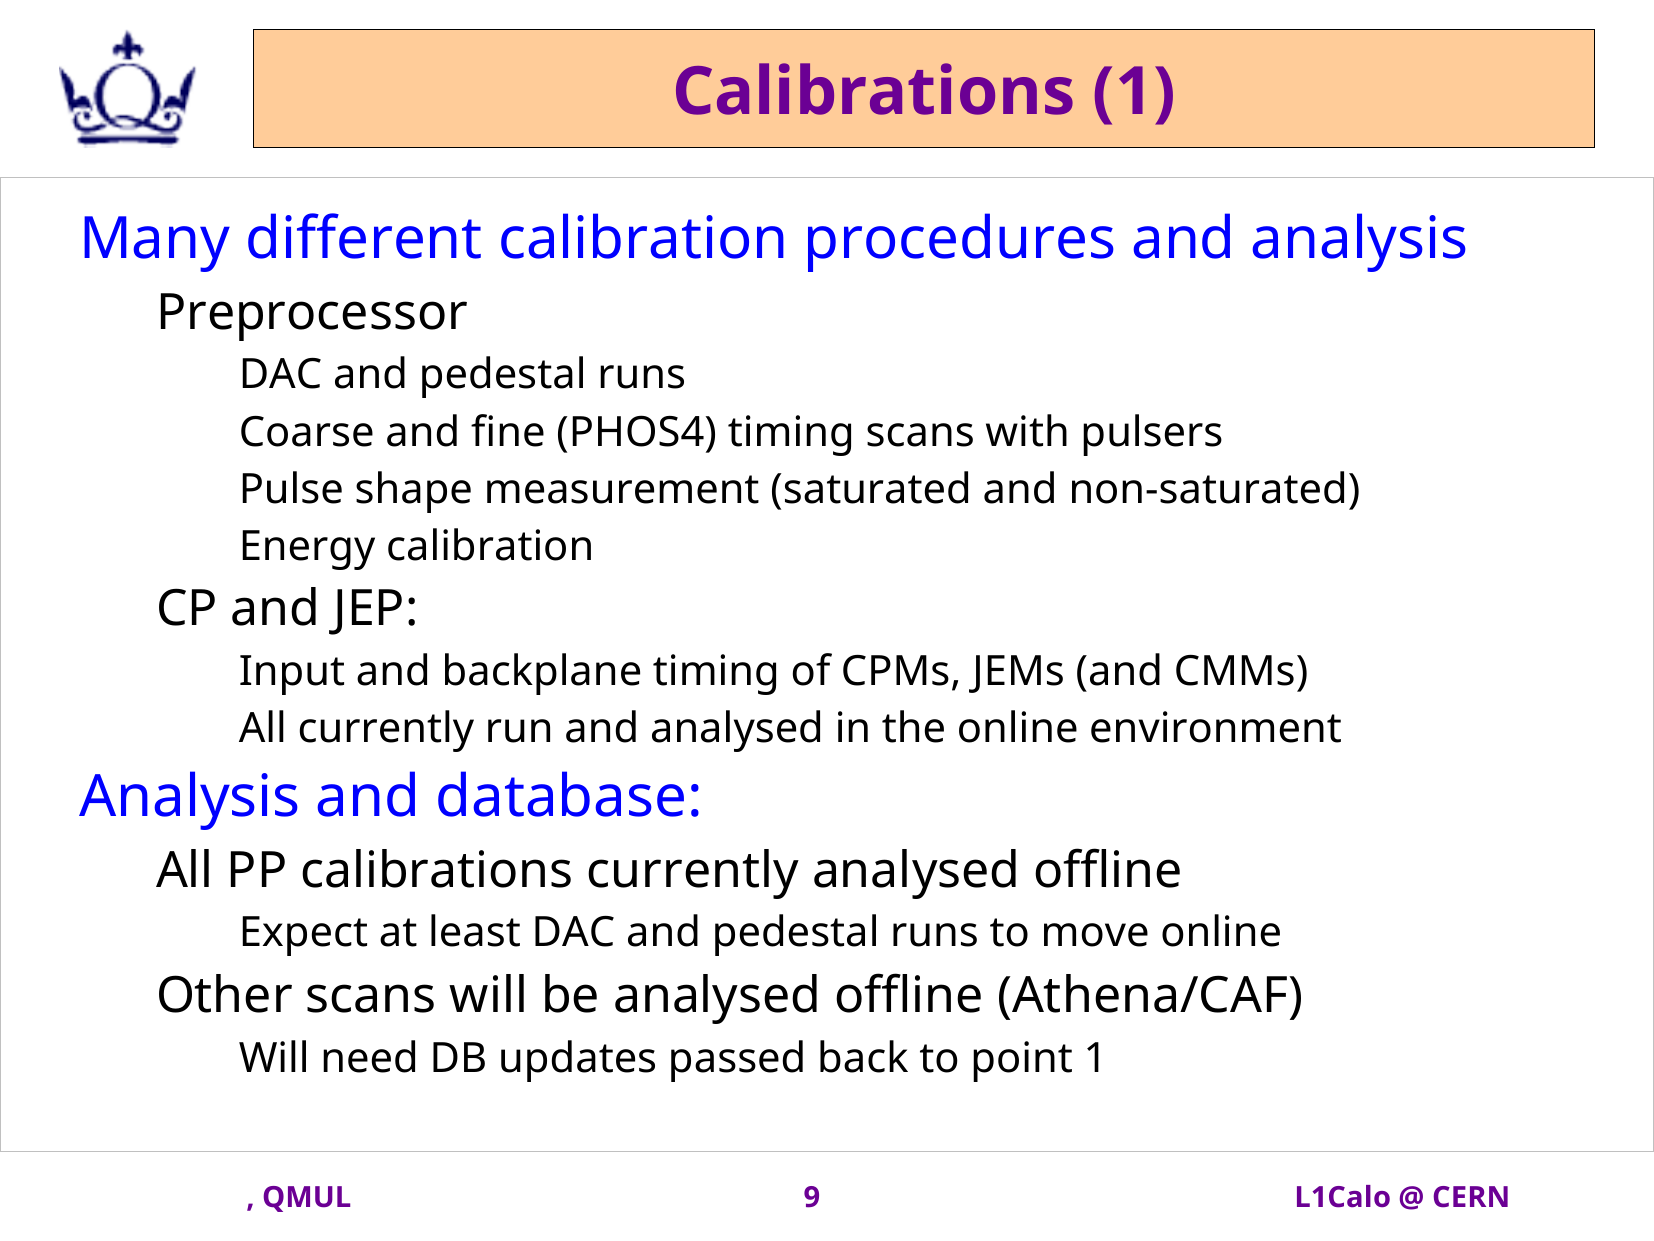

# Calibrations (1)
Many different calibration procedures and analysis
Preprocessor
DAC and pedestal runs
Coarse and fine (PHOS4) timing scans with pulsers
Pulse shape measurement (saturated and non-saturated)
Energy calibration
CP and JEP:
Input and backplane timing of CPMs, JEMs (and CMMs)
All currently run and analysed in the online environment
Analysis and database:
All PP calibrations currently analysed offline
Expect at least DAC and pedestal runs to move online
Other scans will be analysed offline (Athena/CAF)
Will need DB updates passed back to point 1